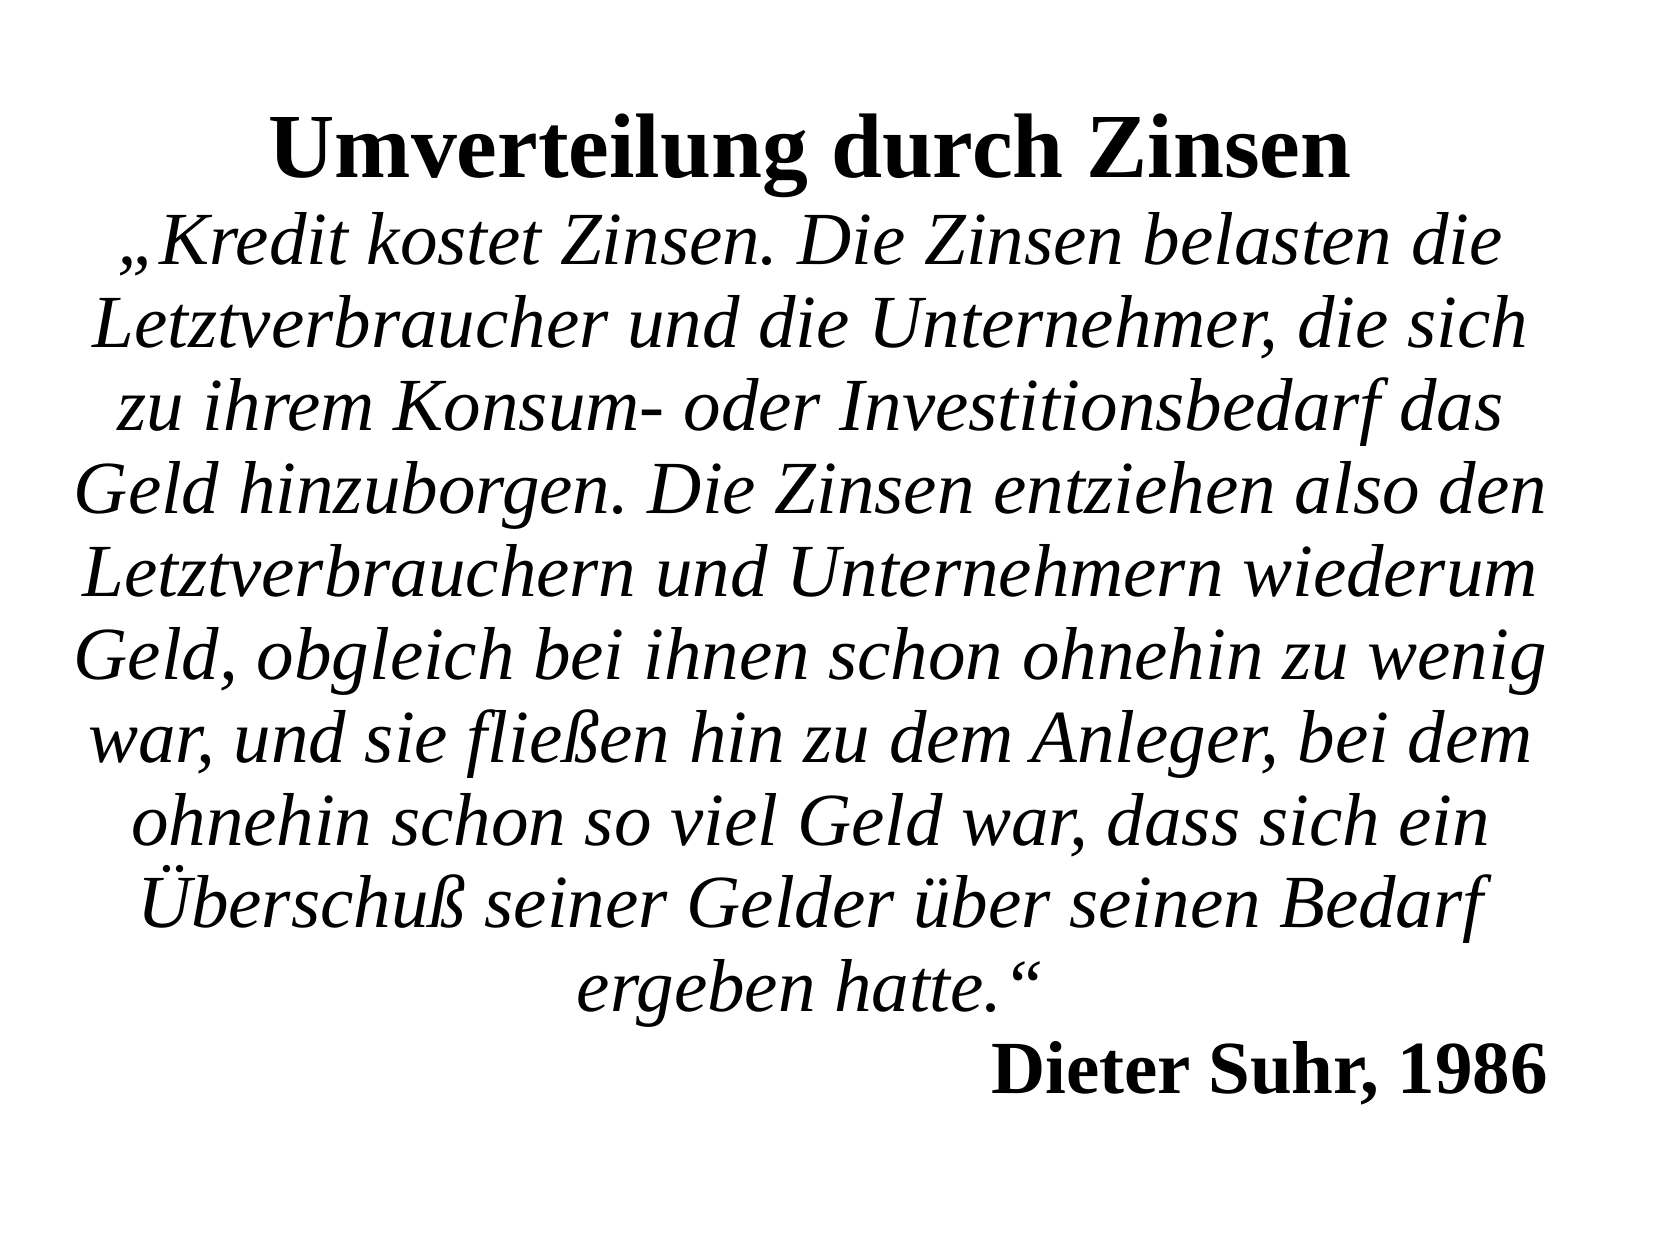

Umverteilung durch Zinsen
„Kredit kostet Zinsen. Die Zinsen belasten die Letztverbraucher und die Unternehmer, die sich zu ihrem Konsum- oder Investitionsbedarf das Geld hinzuborgen. Die Zinsen entziehen also den Letztverbrauchern und Unternehmern wiederum Geld, obgleich bei ihnen schon ohnehin zu wenig war, und sie fließen hin zu dem Anleger, bei dem ohnehin schon so viel Geld war, dass sich ein Überschuß seiner Gelder über seinen Bedarf ergeben hatte.“
Dieter Suhr, 1986